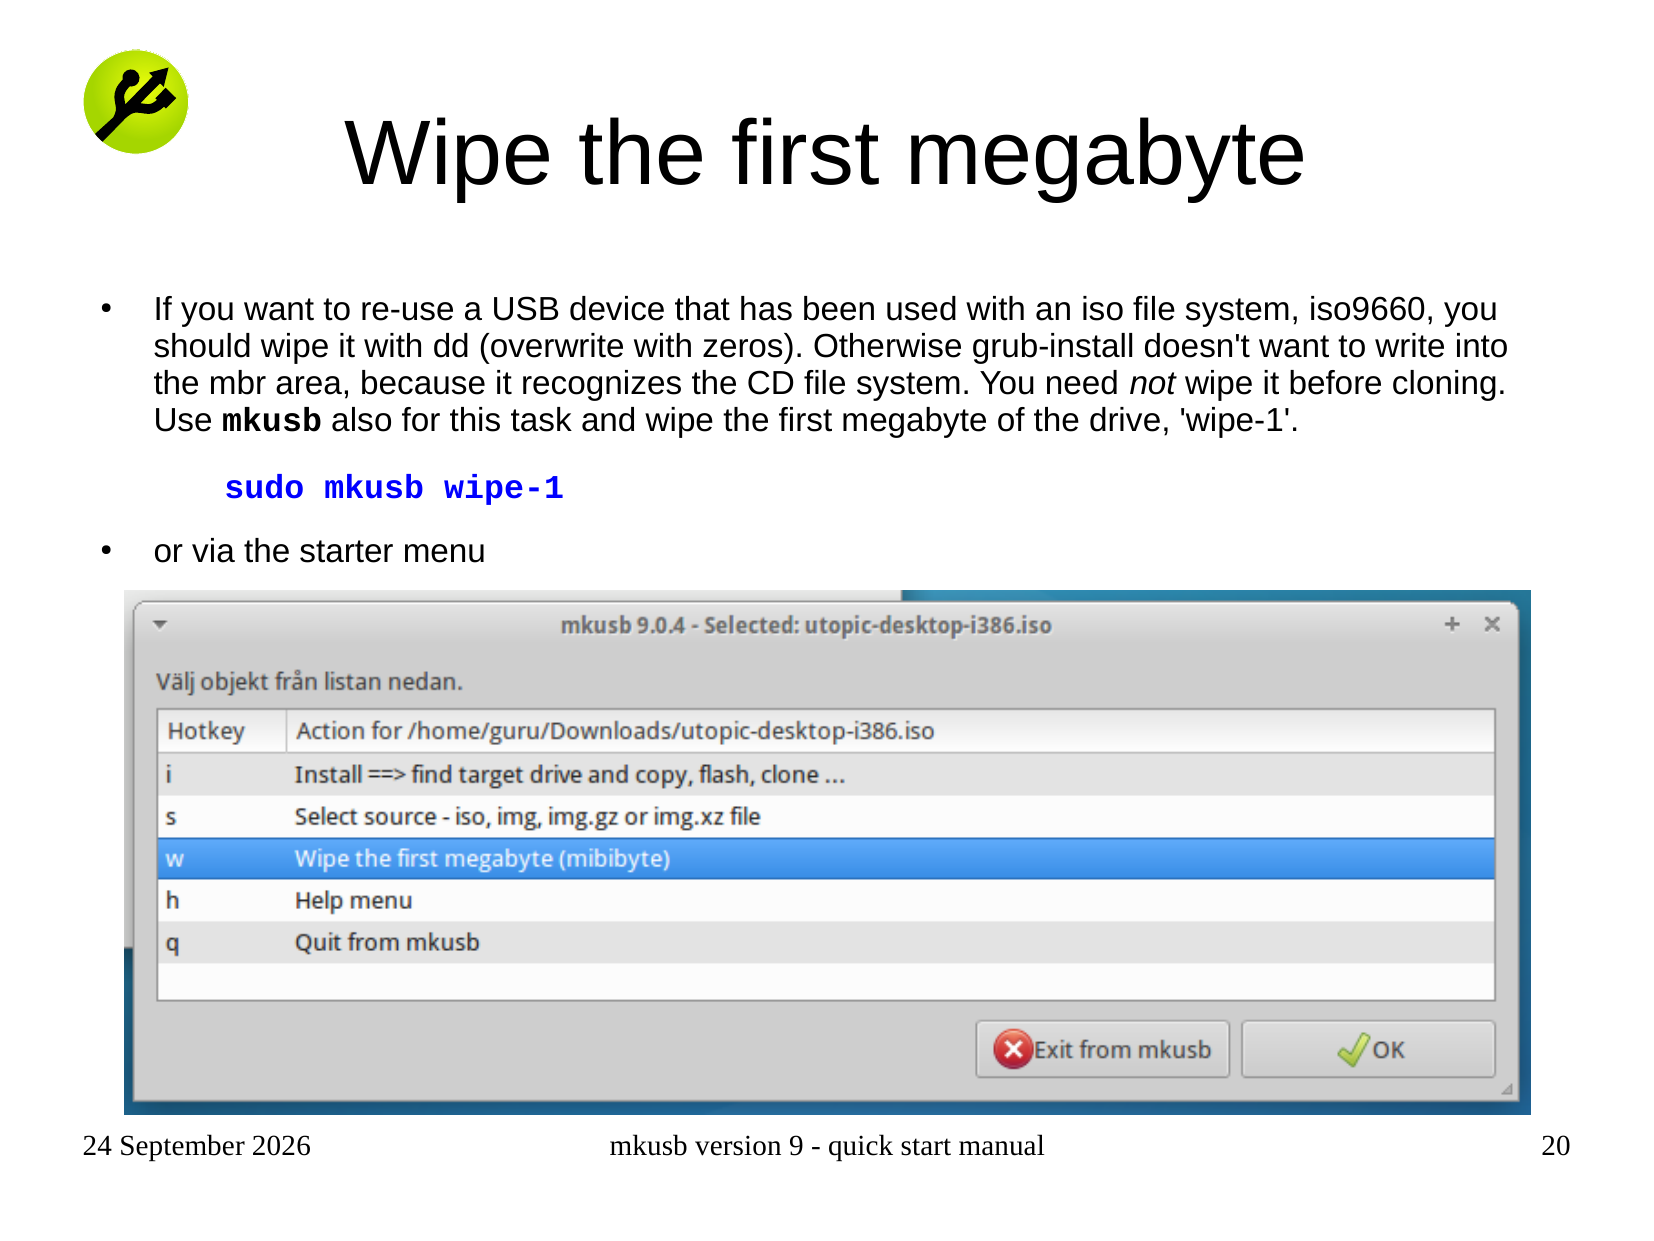

# Wipe the first megabyte
If you want to re-use a USB device that has been used with an iso file system, iso9660, you should wipe it with dd (overwrite with zeros). Otherwise grub-install doesn't want to write into the mbr area, because it recognizes the CD file system. You need not wipe it before cloning. Use mkusb also for this task and wipe the first megabyte of the drive, 'wipe-1'.
sudo mkusb wipe-1
or via the starter menu
mkusb version 9 - quick start manual
20